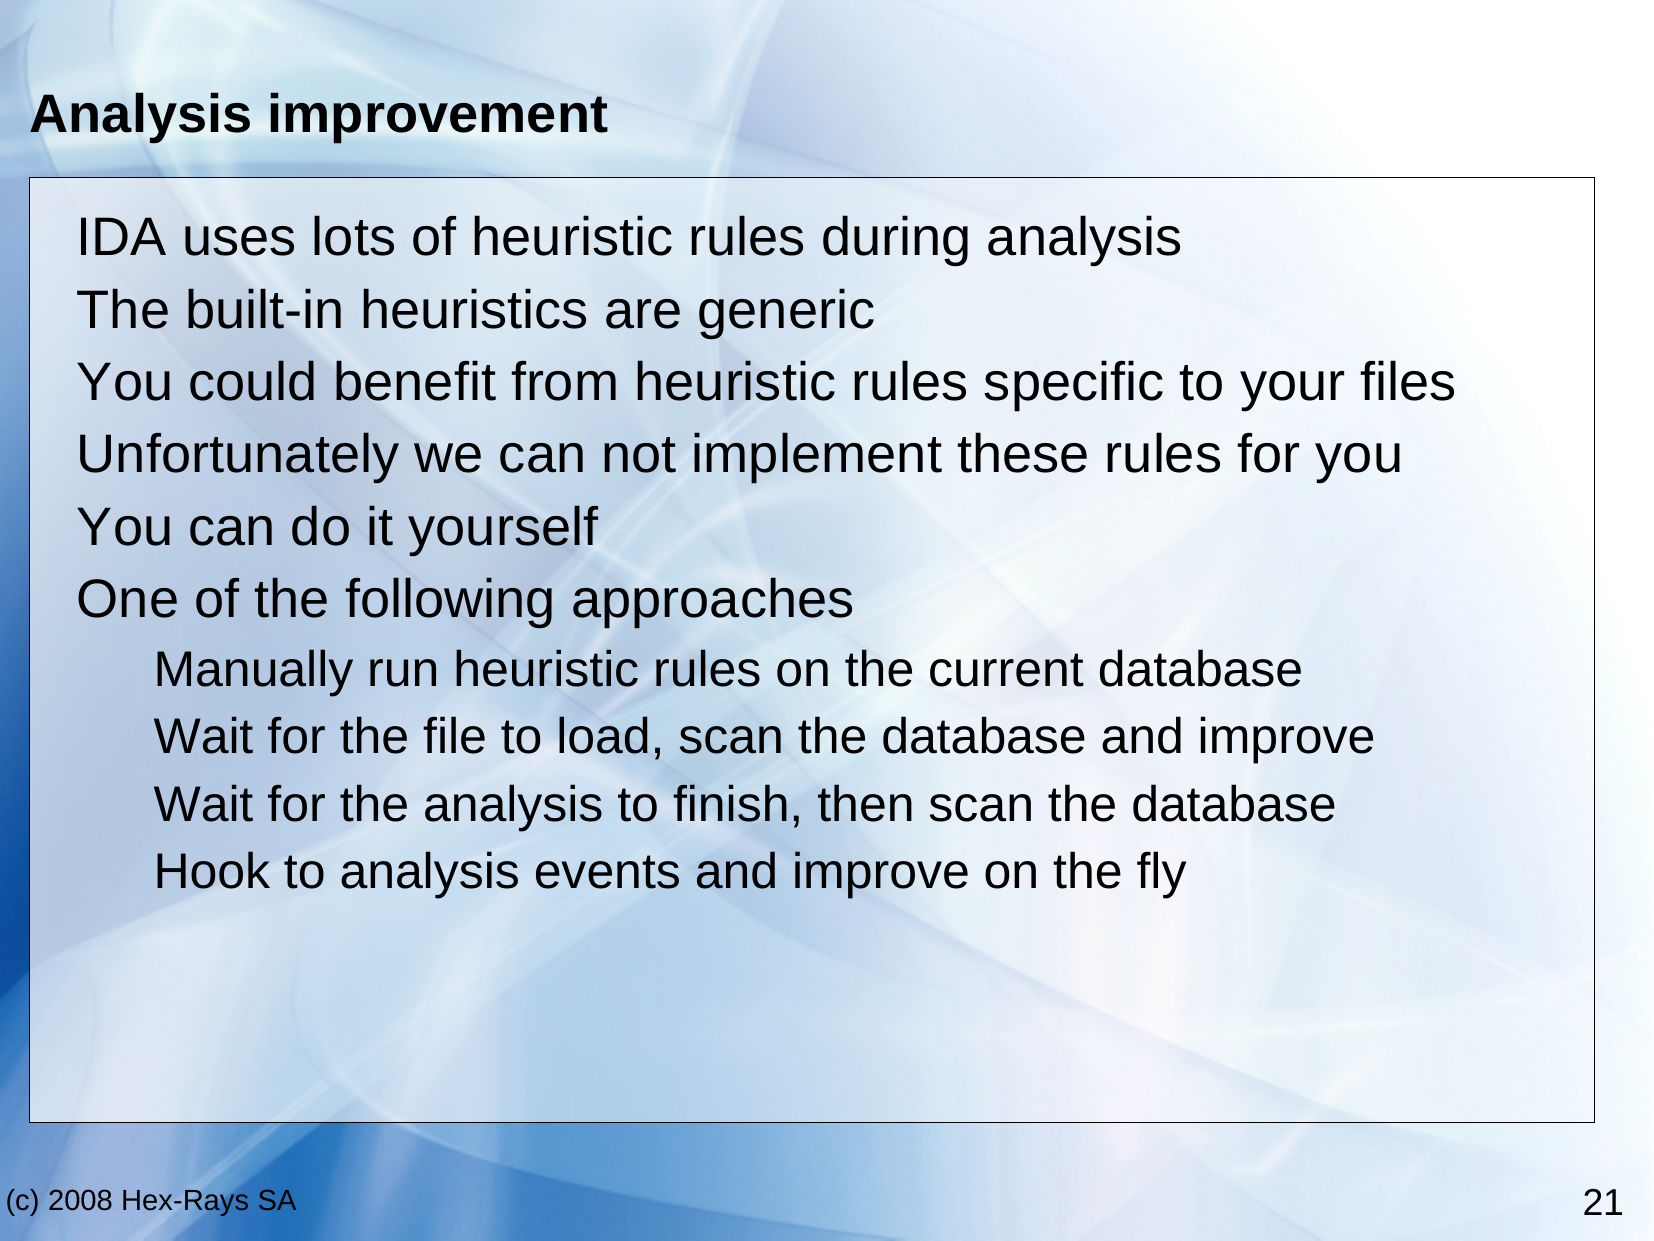

# Analysis improvement
IDA uses lots of heuristic rules during analysis
The built-in heuristics are generic
You could benefit from heuristic rules specific to your files
Unfortunately we can not implement these rules for you
You can do it yourself
One of the following approaches
Manually run heuristic rules on the current database
Wait for the file to load, scan the database and improve
Wait for the analysis to finish, then scan the database
Hook to analysis events and improve on the fly
21
(c) 2008 Hex-Rays SA